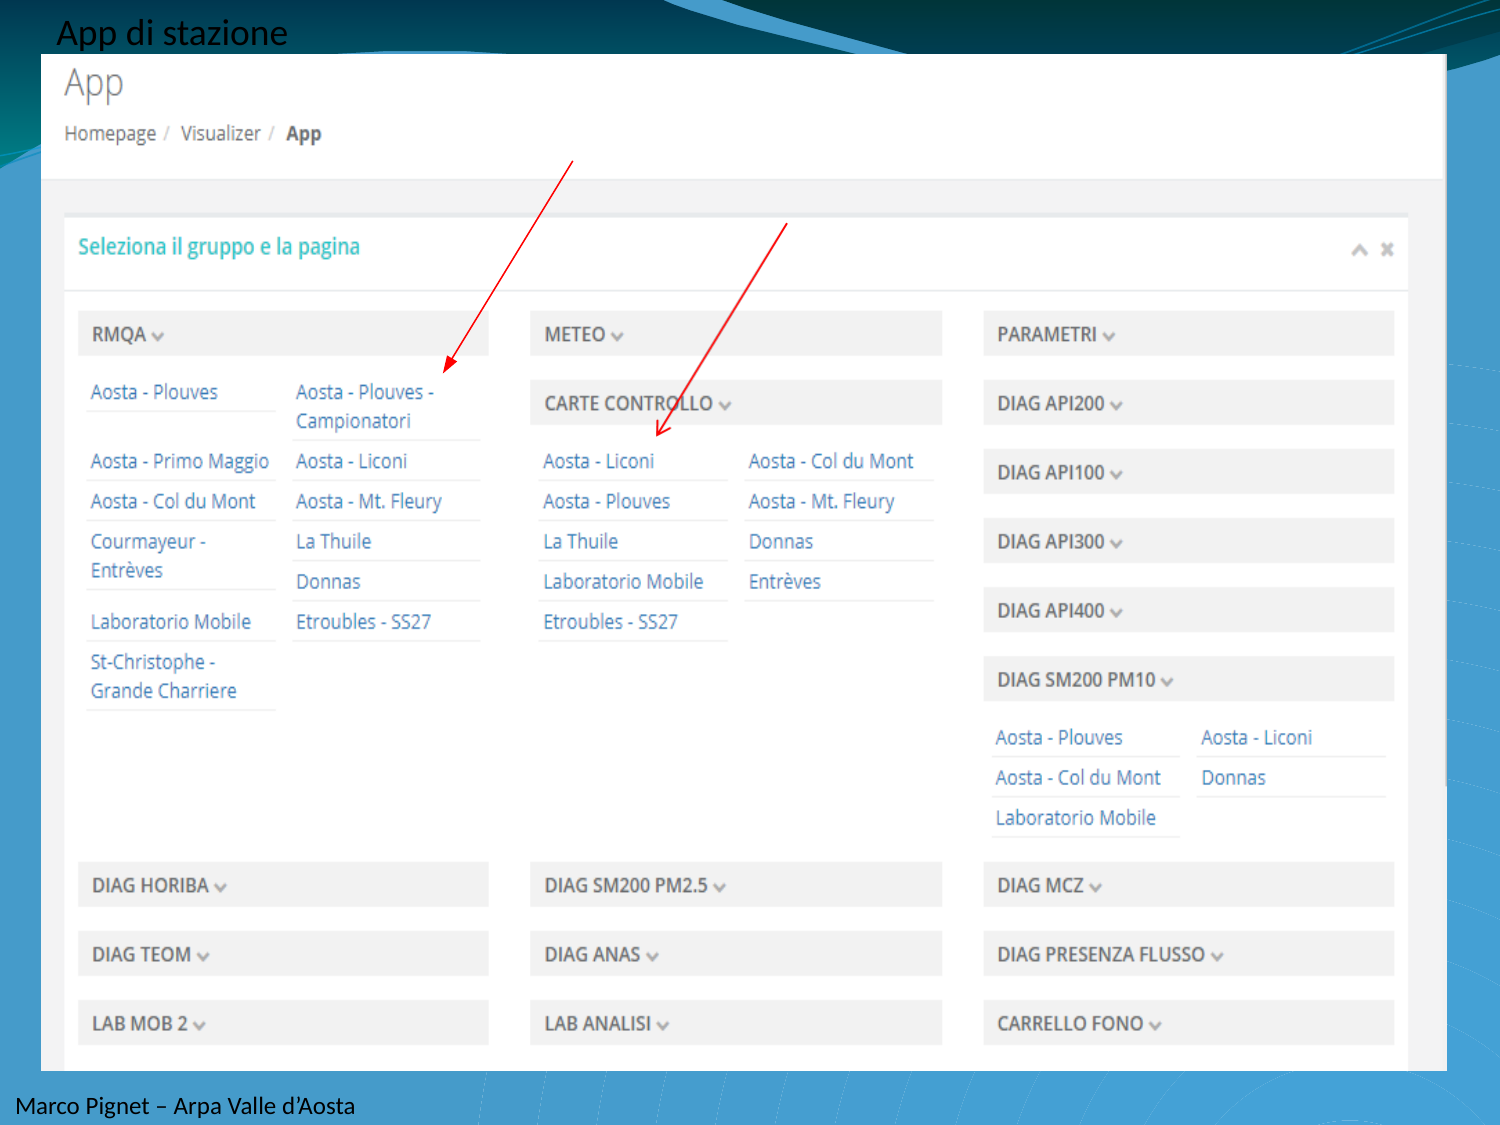

App di stazione
Marco Pignet – Arpa Valle d’Aosta